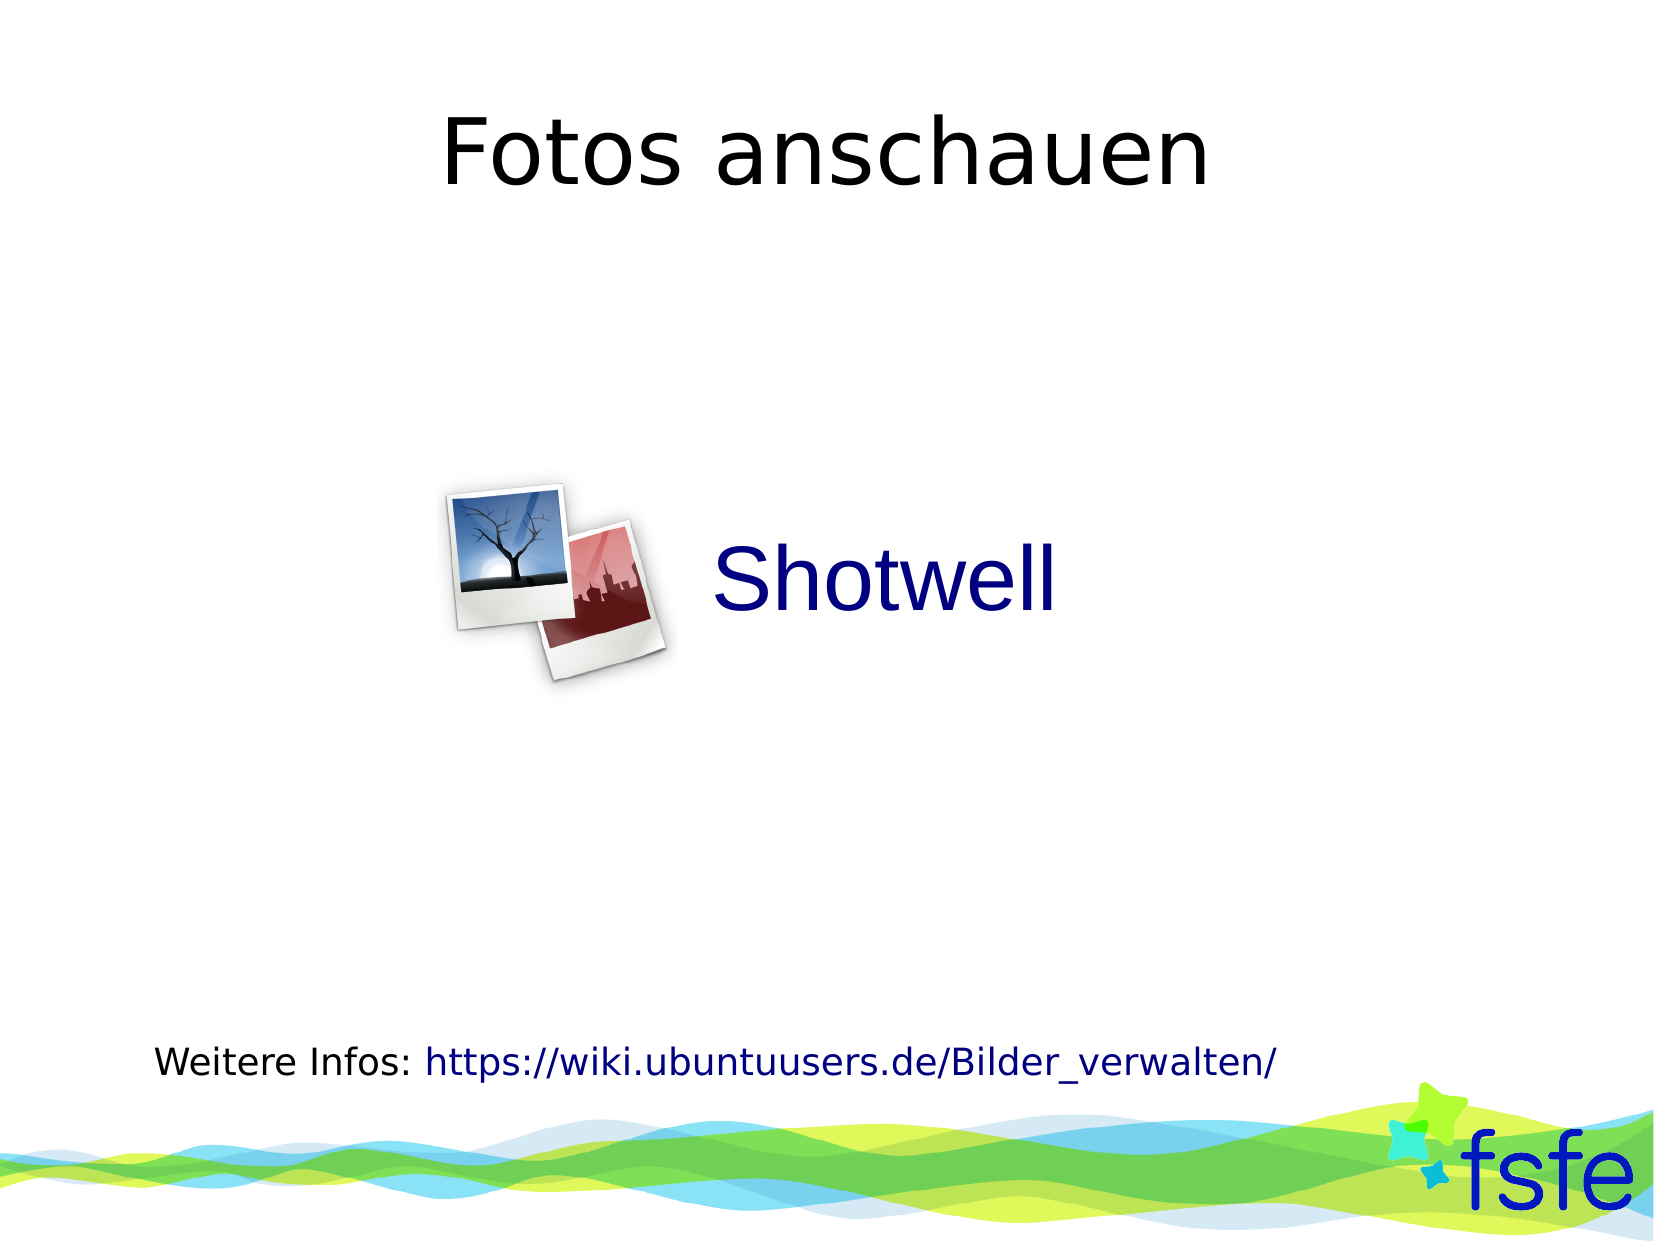

# Fotos anschauen
Weitere Infos: https://wiki.ubuntuusers.de/Bilder_verwalten/
Shotwell